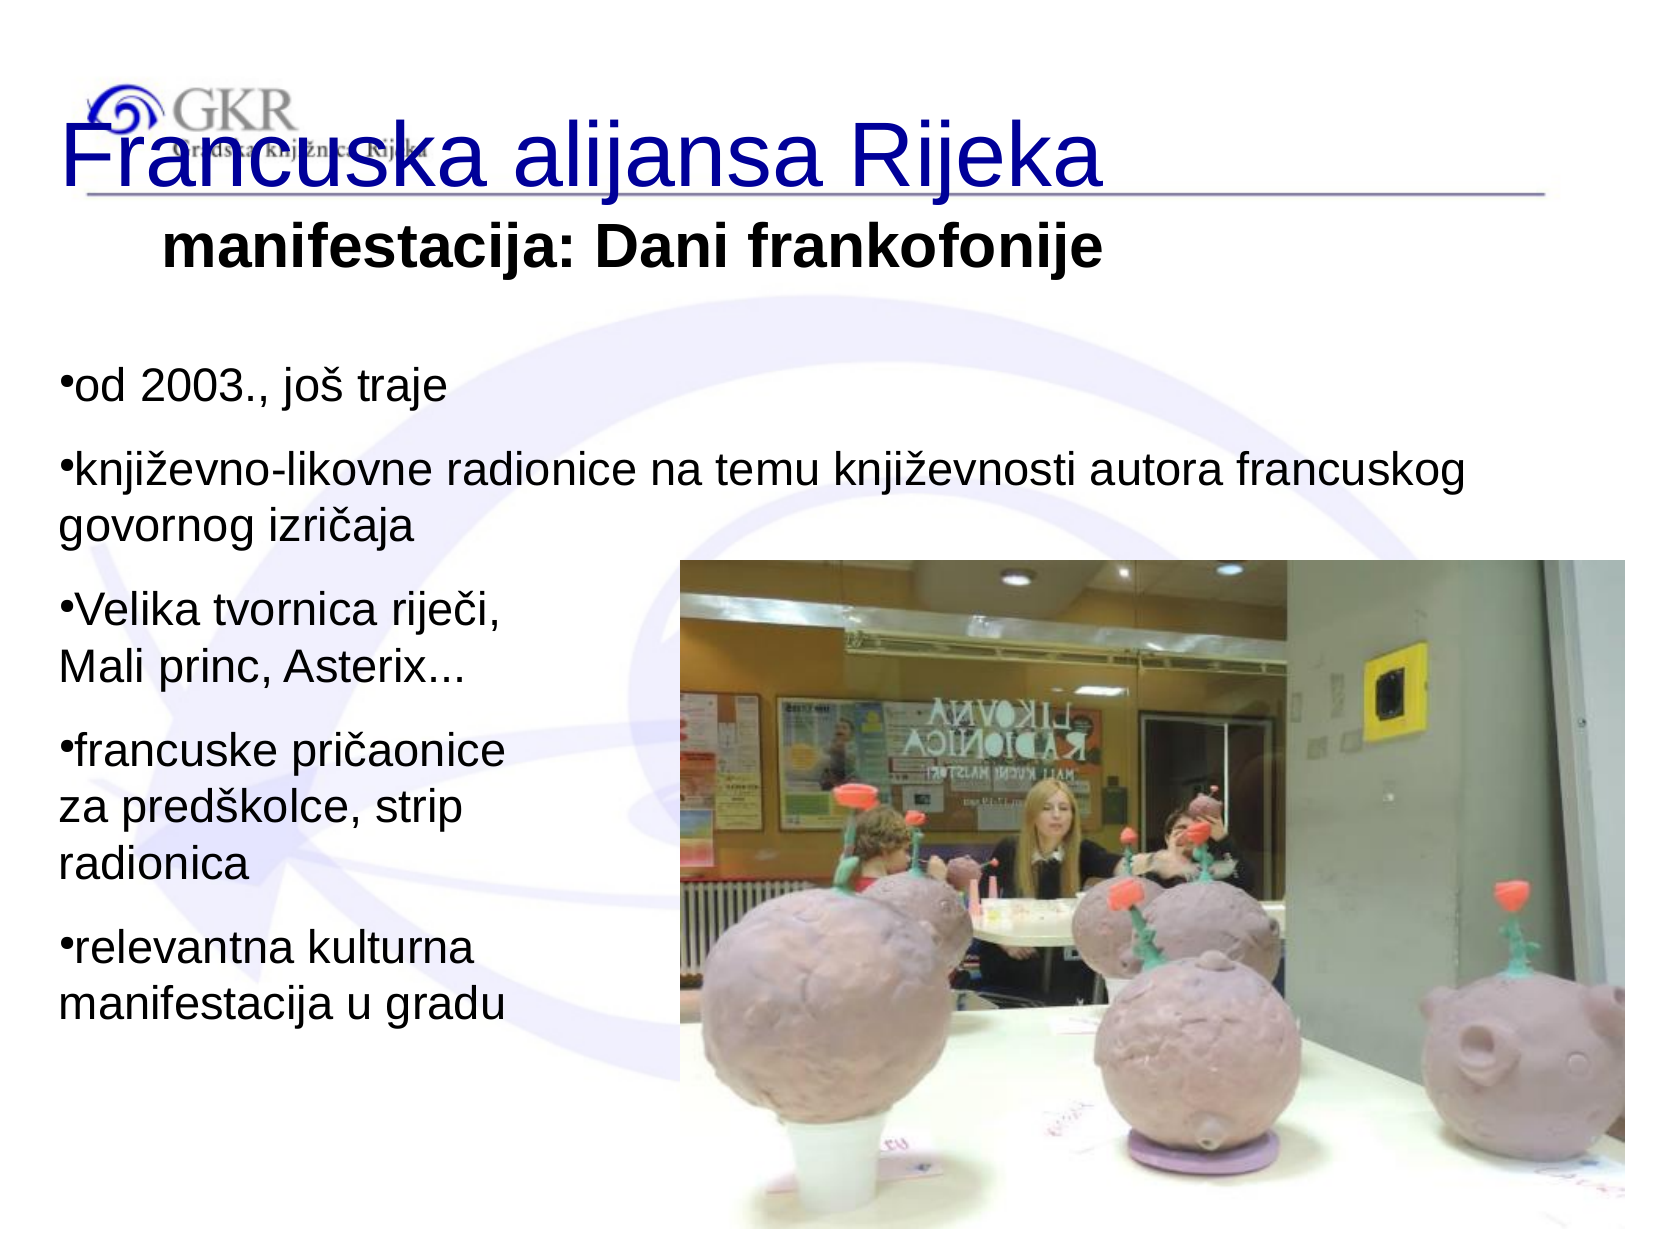

# Francuska alijansa Rijeka manifestacija: Dani frankofonije
od 2003., još traje
književno-likovne radionice na temu književnosti autora francuskog govornog izričaja
Velika tvornica riječi,
Mali princ, Asterix...
francuske pričaonice
za predškolce, strip
radionica
relevantna kulturna
manifestacija u gradu